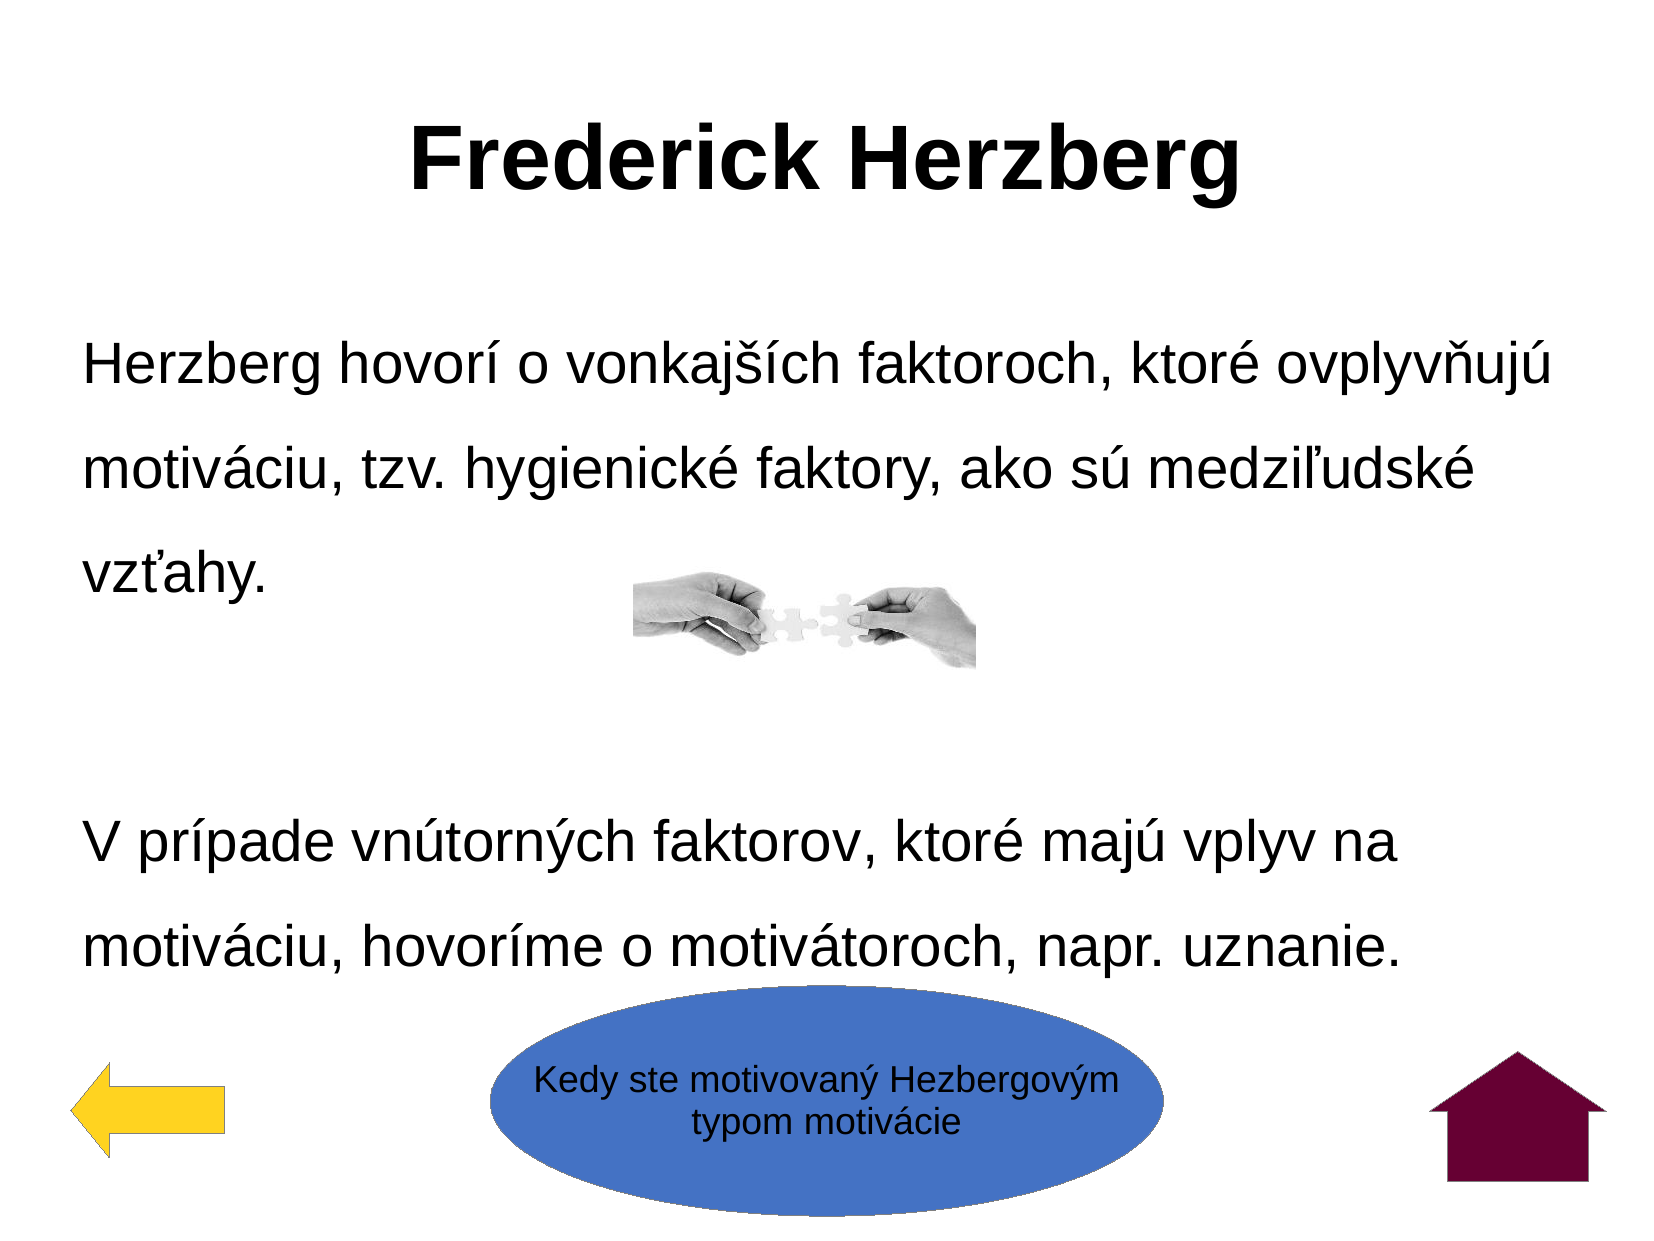

# Frederick Herzberg
Herzberg hovorí o vonkajších faktoroch, ktoré ovplyvňujú motiváciu, tzv. hygienické faktory, ako sú medziľudské vzťahy.
V prípade vnútorných faktorov, ktoré majú vplyv na motiváciu, hovoríme o motivátoroch, napr. uznanie.
Kedy ste motivovaný Hezbergovým
typom motivácie